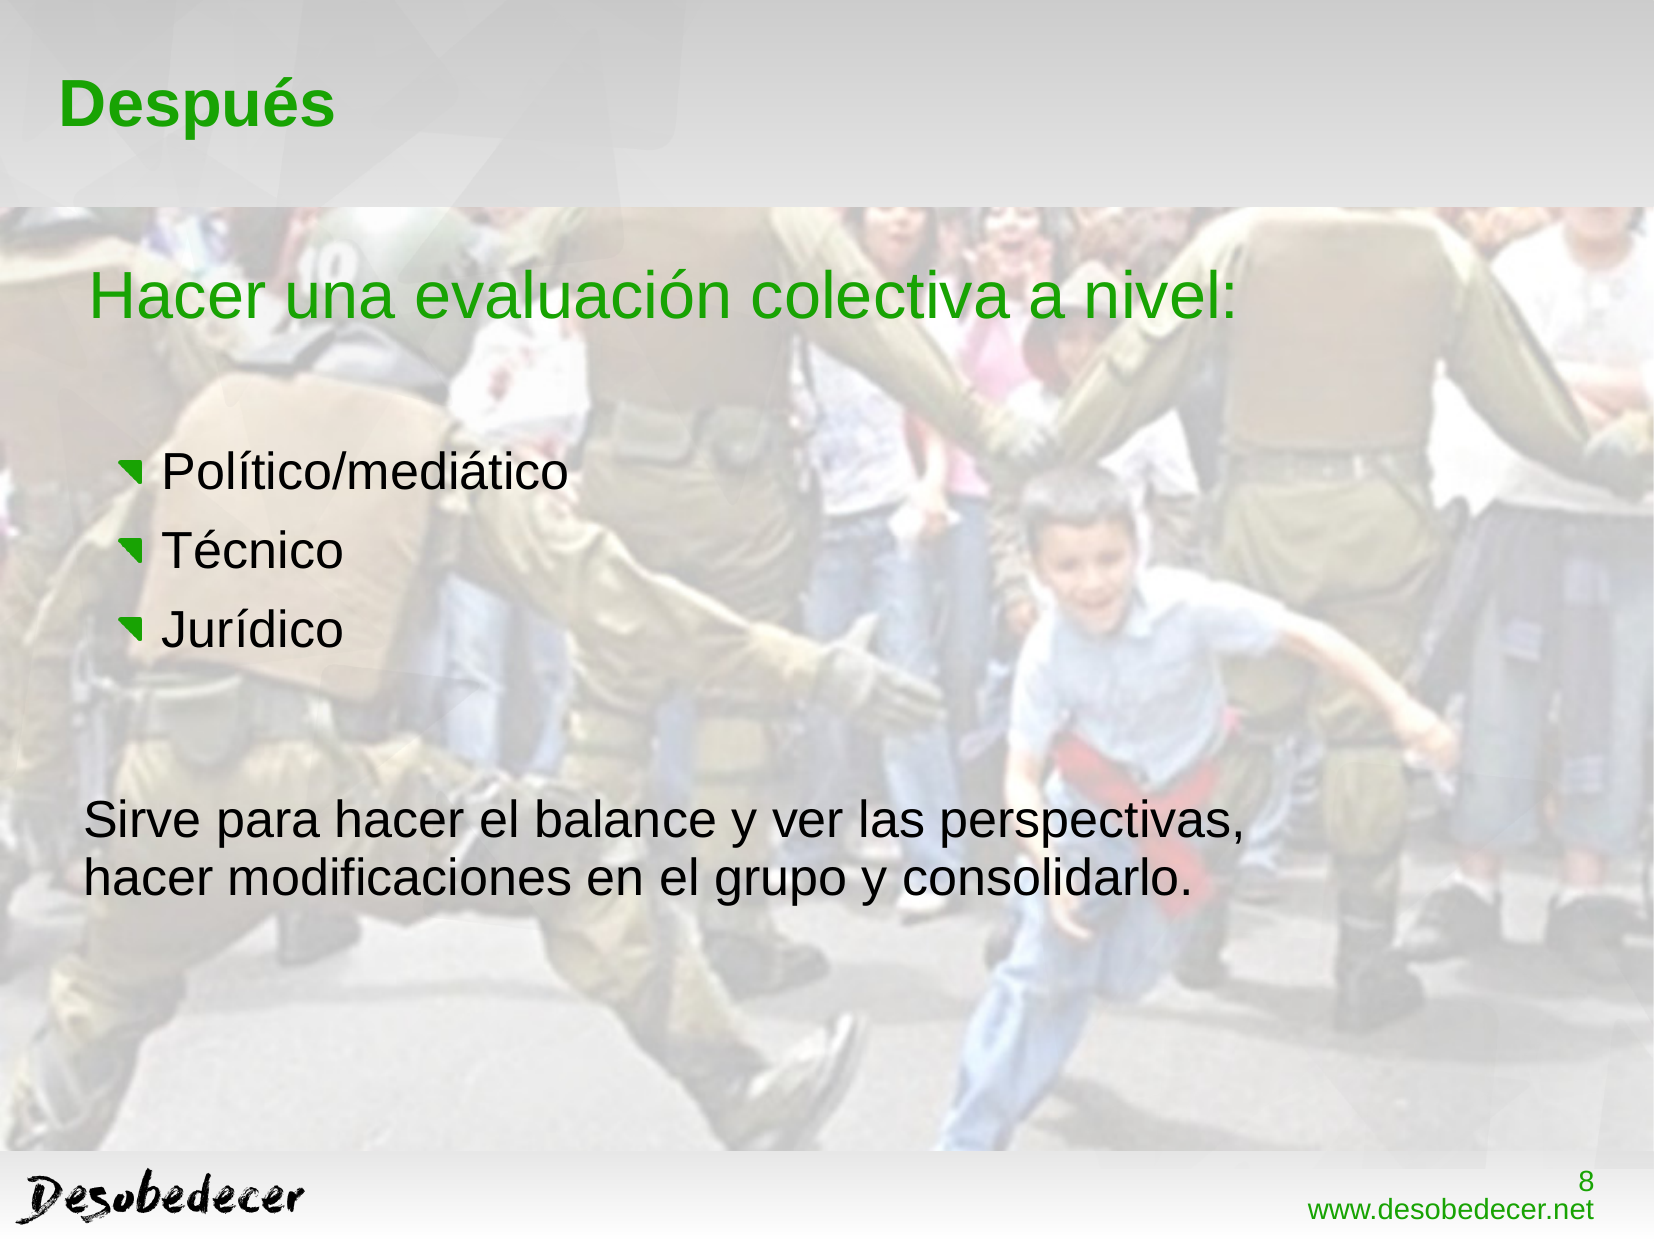

# Después
Hacer una evaluación colectiva a nivel:
Político/mediático
Técnico
Jurídico
Sirve para hacer el balance y ver las perspectivas, hacer modificaciones en el grupo y consolidarlo.
8
www.desobedecer.net